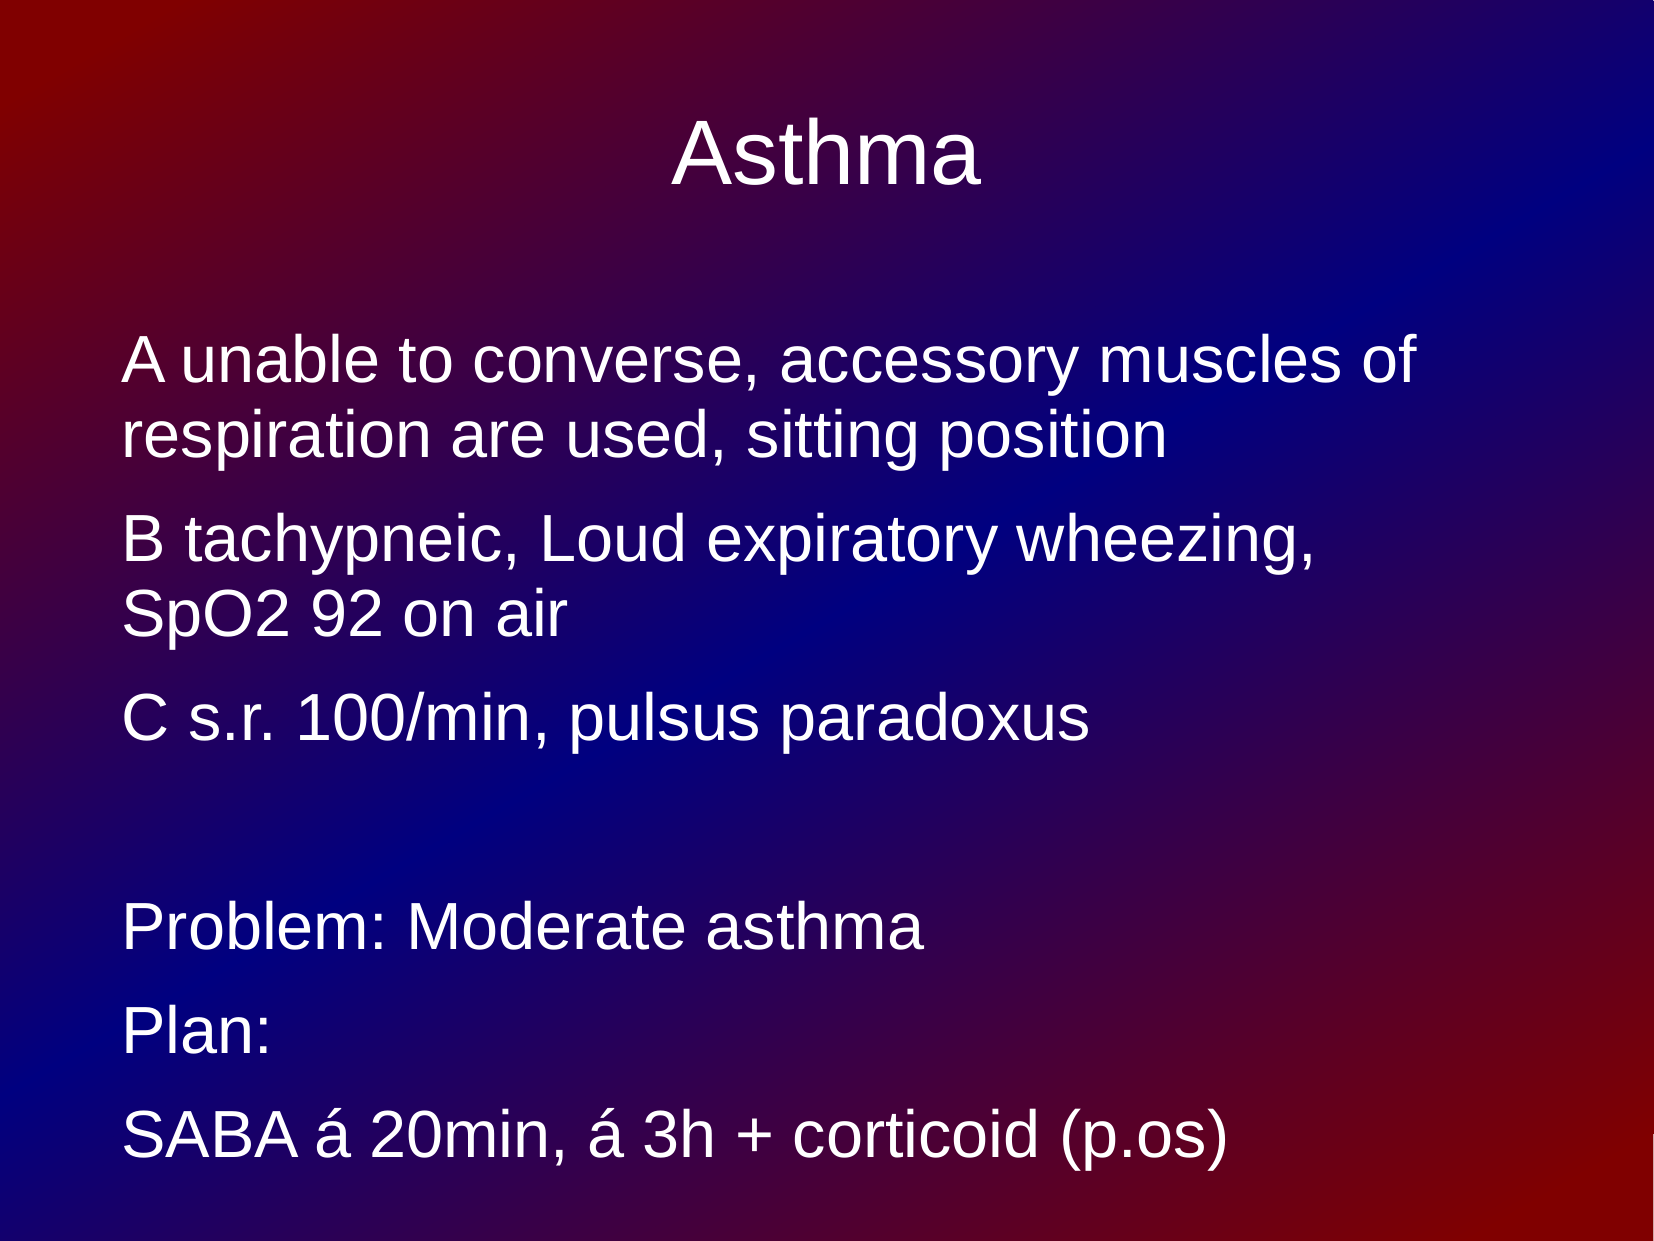

# Asthma
A unable to converse, accessory muscles of respiration are used, sitting position
B tachypneic, Loud expiratory wheezing,
SpO2 92 on air
C s.r. 100/min, pulsus paradoxus
Problem: Moderate asthma
Plan:
SABA á 20min, á 3h + corticoid (p.os)